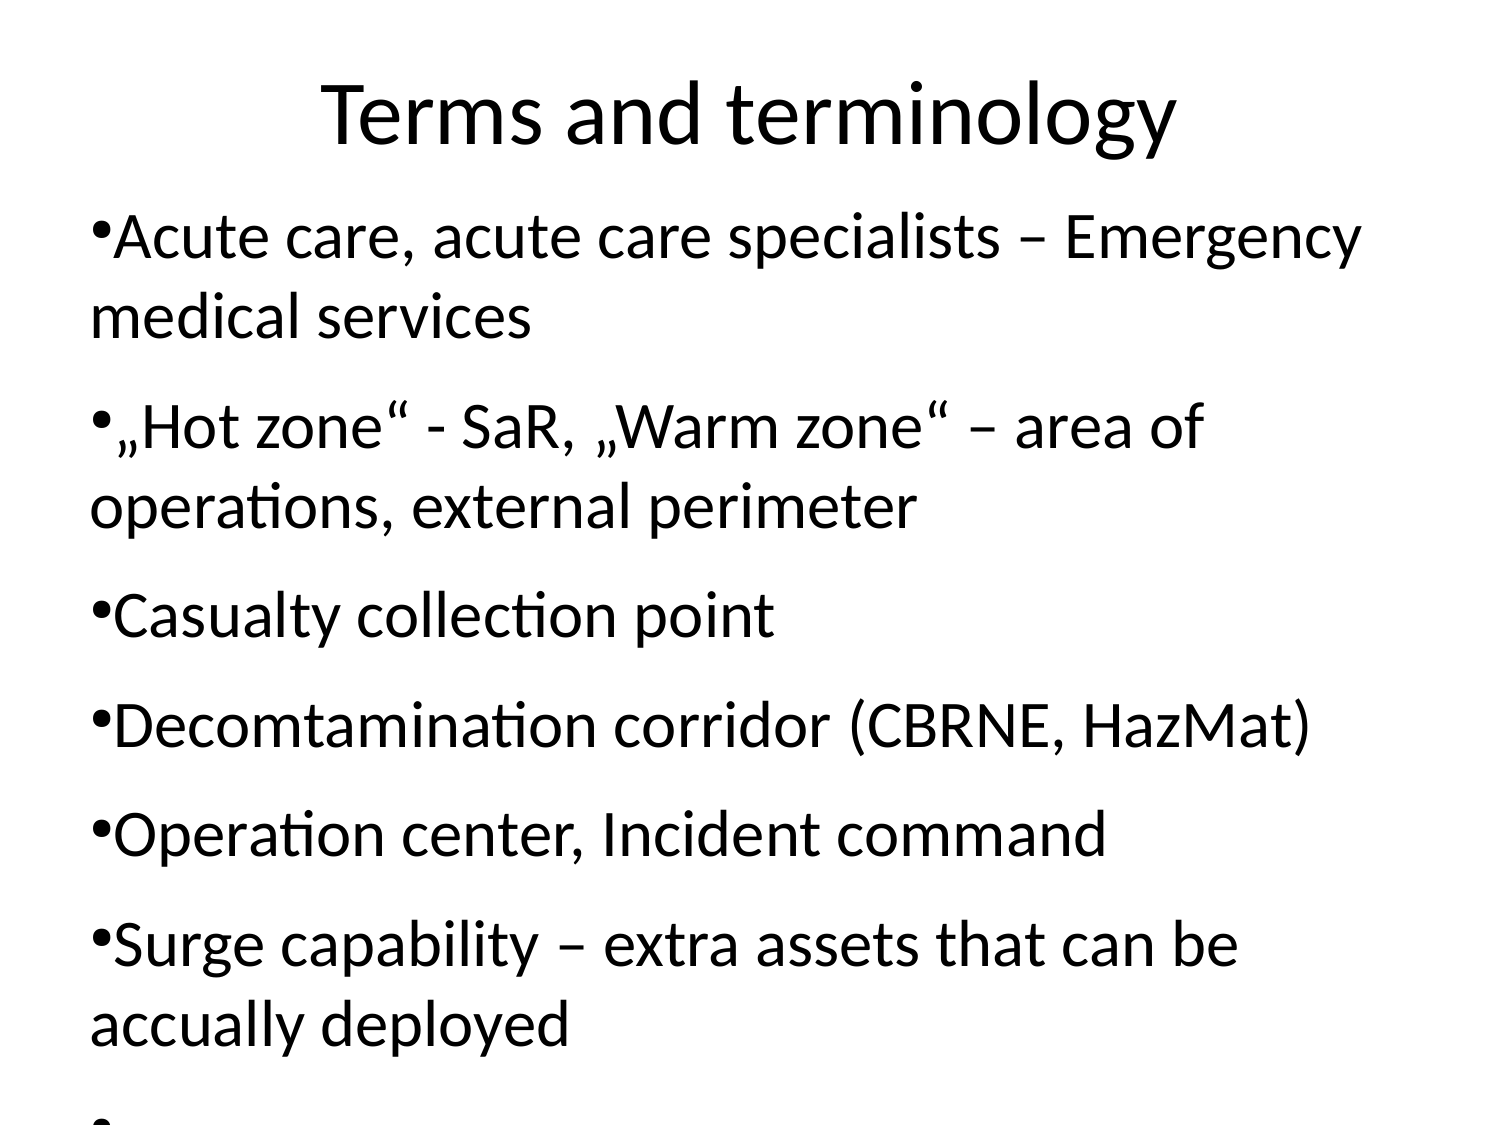

# Terms and terminology
Acute care, acute care specialists – Emergency medical services
„Hot zone“ - SaR, „Warm zone“ – area of operations, external perimeter
Casualty collection point
Decomtamination corridor (CBRNE, HazMat)
Operation center, Incident command
Surge capability – extra assets that can be accually deployed